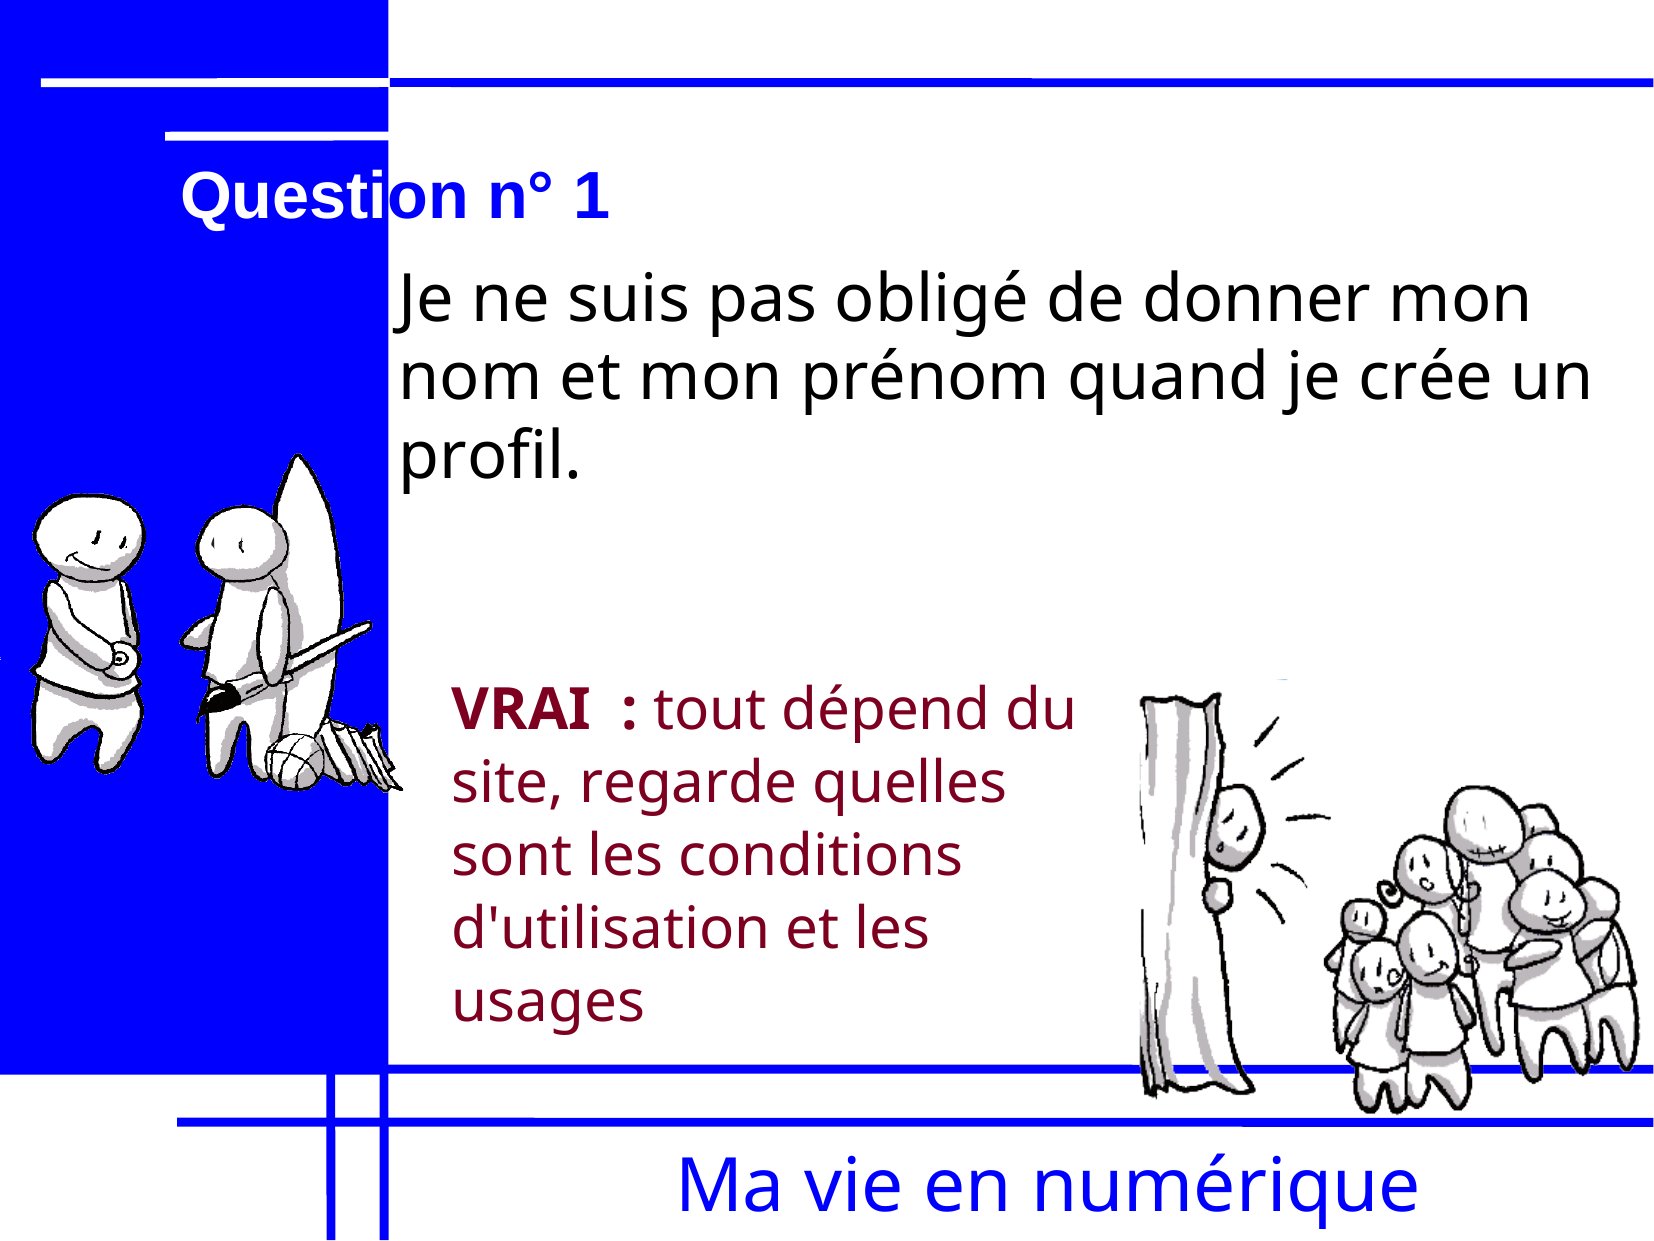

Question n° 1
Je ne suis pas obligé de donner mon nom et mon prénom quand je crée un profil.
VRAI : tout dépend du site, regarde quelles sont les conditions d'utilisation et les usages
Ma vie en numérique